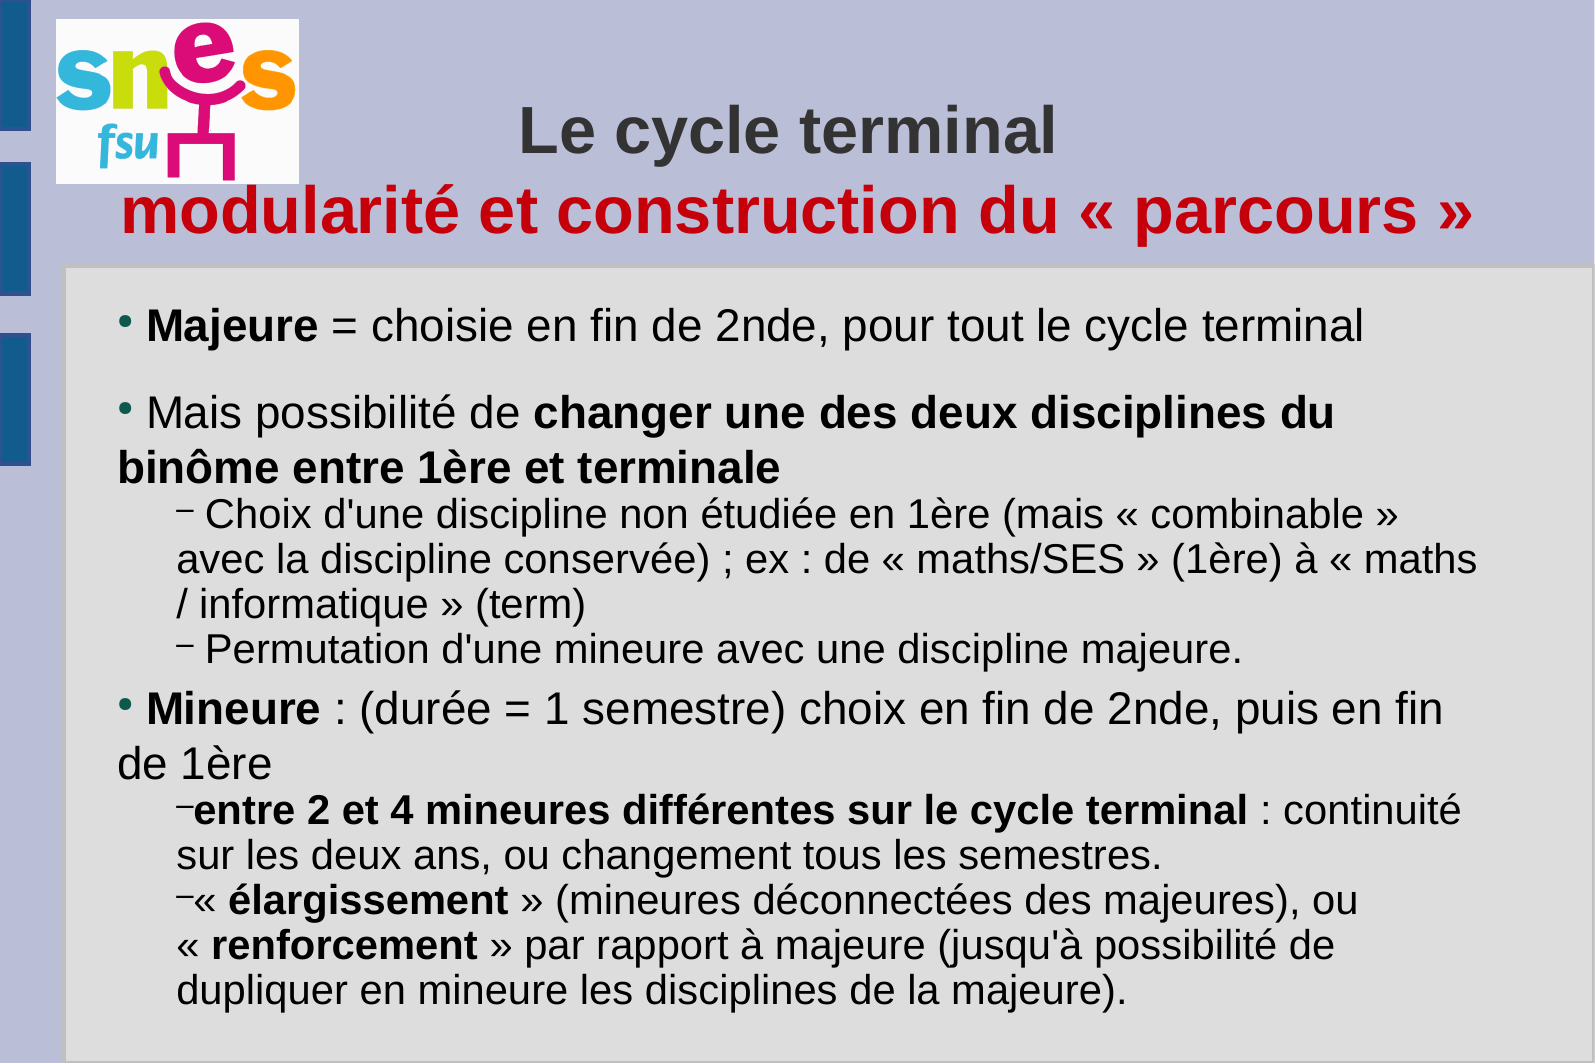

# Le cycle terminal modularité et construction du « parcours »
 Majeure = choisie en fin de 2nde, pour tout le cycle terminal
 Mais possibilité de changer une des deux disciplines du binôme entre 1ère et terminale
 Choix d'une discipline non étudiée en 1ère (mais « combinable » avec la discipline conservée) ; ex : de « maths/SES » (1ère) à « maths / informatique » (term)
 Permutation d'une mineure avec une discipline majeure.
 Mineure : (durée = 1 semestre) choix en fin de 2nde, puis en fin de 1ère
entre 2 et 4 mineures différentes sur le cycle terminal : continuité sur les deux ans, ou changement tous les semestres.
« élargissement » (mineures déconnectées des majeures), ou « renforcement » par rapport à majeure (jusqu'à possibilité de dupliquer en mineure les disciplines de la majeure).